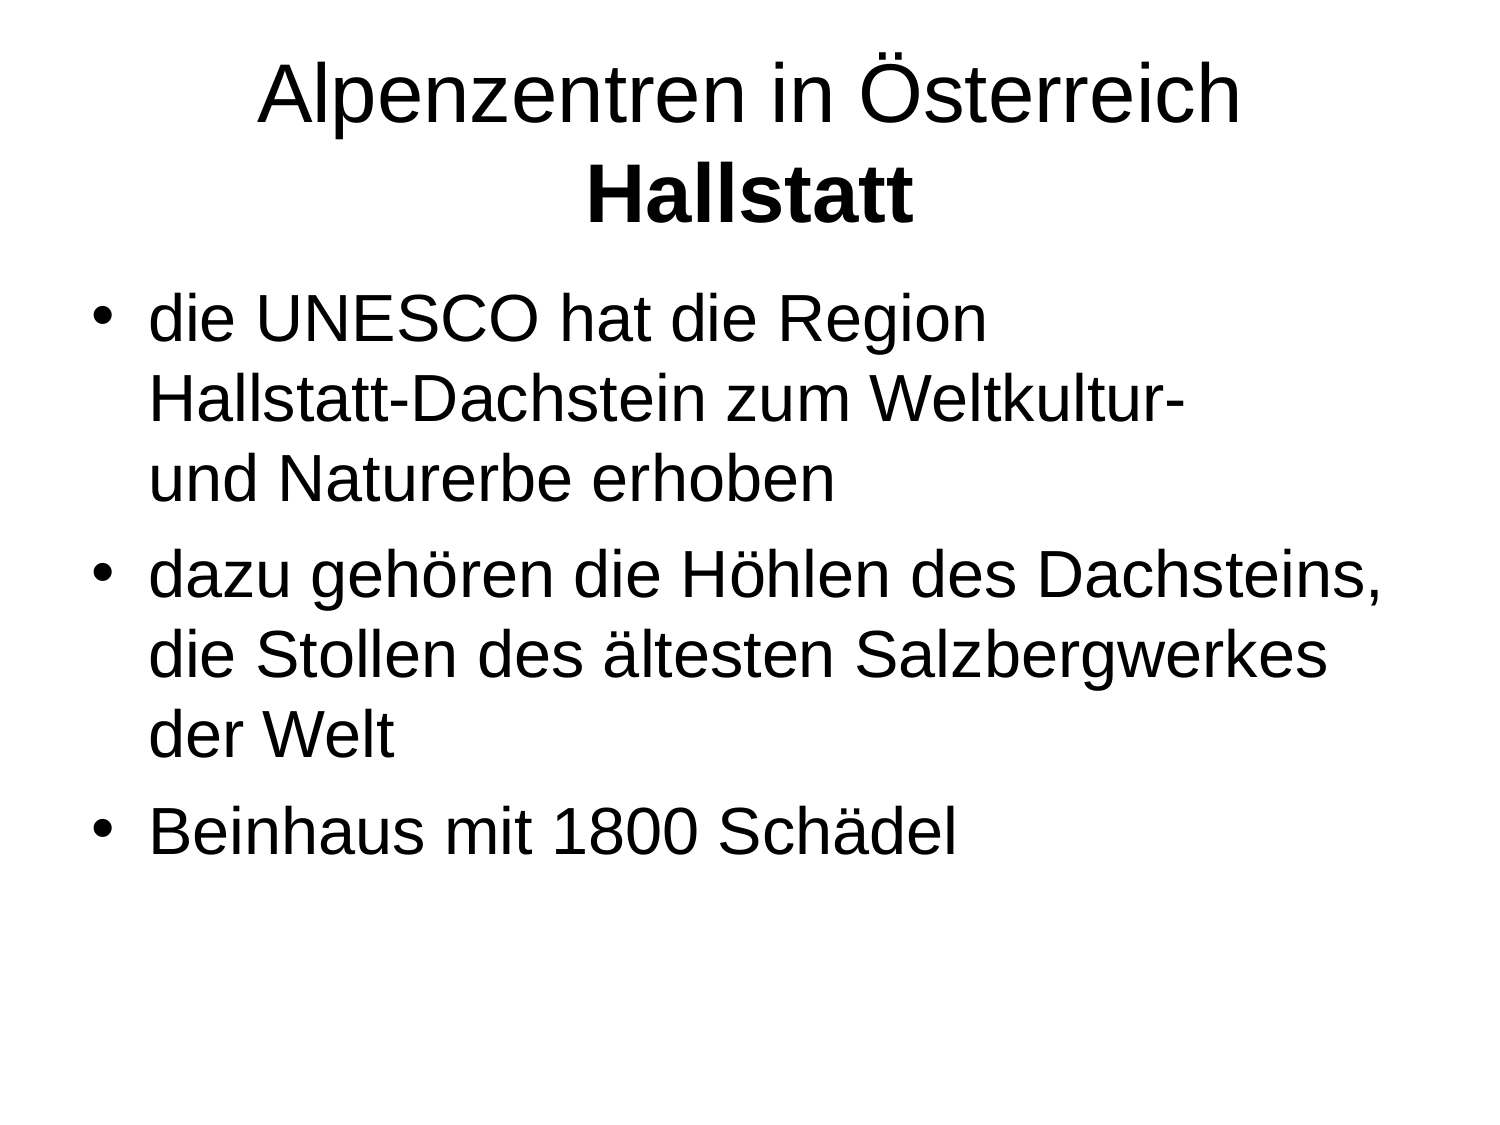

# Alpenzentren in Österreich Hallstatt
die UNESCO hat die Region
Hallstatt-Dachstein zum Weltkultur-
und Naturerbe erhoben
dazu gehören die Höhlen des Dachsteins,
die Stollen des ältesten Salzbergwerkes
der Welt
Beinhaus mit 1800 Schädel